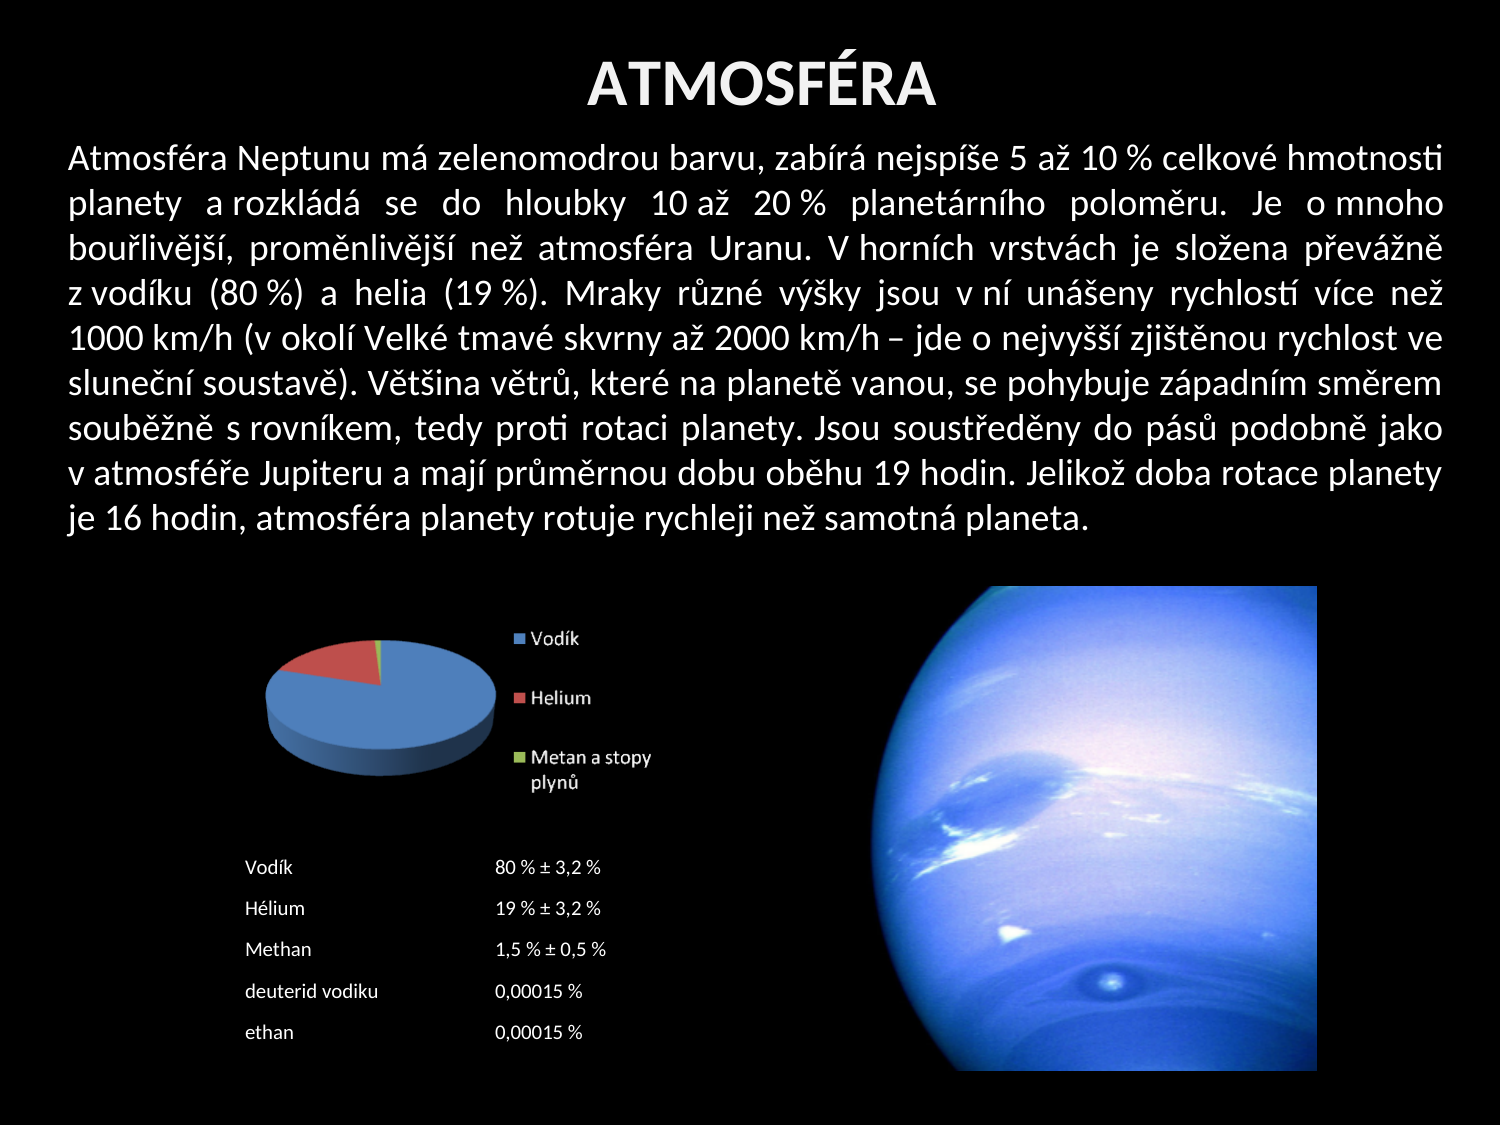

ATMOSFÉRA
Atmosféra Neptunu má zelenomodrou barvu, zabírá nejspíše 5 až 10 % celkové hmotnosti planety a rozkládá se do hloubky 10 až 20 % planetárního poloměru. Je o mnoho bouřlivější, proměnlivější než atmosféra Uranu. V horních vrstvách je složena převážně z vodíku (80 %) a helia (19 %). Mraky různé výšky jsou v ní unášeny rychlostí více než 1000 km/h (v okolí Velké tmavé skvrny až 2000 km/h – jde o nejvyšší zjištěnou rychlost ve sluneční soustavě). Většina větrů, které na planetě vanou, se pohybuje západním směrem souběžně s rovníkem, tedy proti rotaci planety. Jsou soustředěny do pásů podobně jako v atmosféře Jupiteru a mají průměrnou dobu oběhu 19 hodin. Jelikož doba rotace planety je 16 hodin, atmosféra planety rotuje rychleji než samotná planeta.
| Vodík | 80 % ± 3,2 % |
| --- | --- |
| Hélium | 19 % ± 3,2 % |
| Methan | 1,5 % ± 0,5 % |
| deuterid vodiku | 0,00015 % |
| ethan | 0,00015 % |